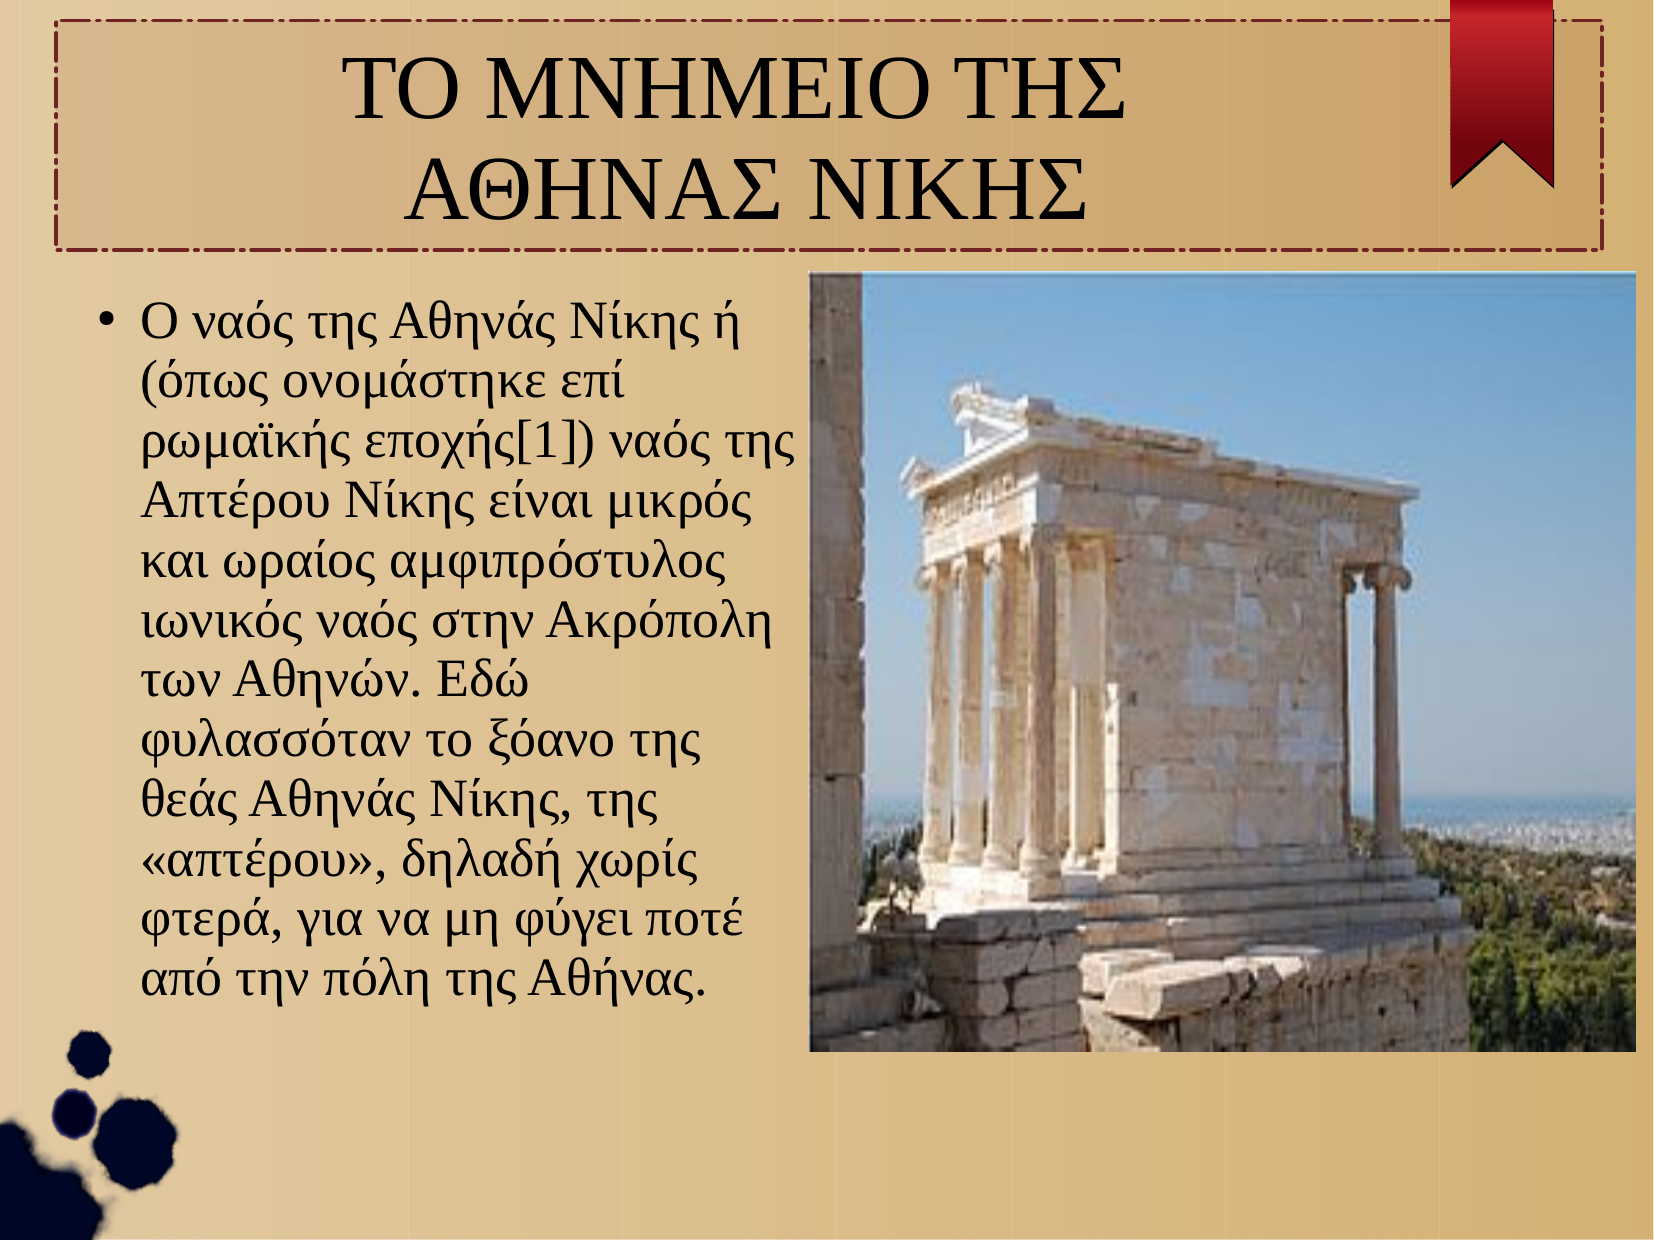

# ΤΟ ΜΝΗΜΕΙΟ ΤΗΣ ΑΘΗΝΑΣ ΝΙΚΗΣ
Ο ναός της Αθηνάς Νίκης ή (όπως ονομάστηκε επί ρωμαϊκής εποχής[1]) ναός της Απτέρου Νίκης είναι μικρός και ωραίος αμφιπρόστυλος ιωνικός ναός στην Ακρόπολη των Αθηνών. Εδώ φυλασσόταν το ξόανο της θεάς Αθηνάς Νίκης, της «απτέρου», δηλαδή χωρίς φτερά, για να μη φύγει ποτέ από την πόλη της Αθήνας.